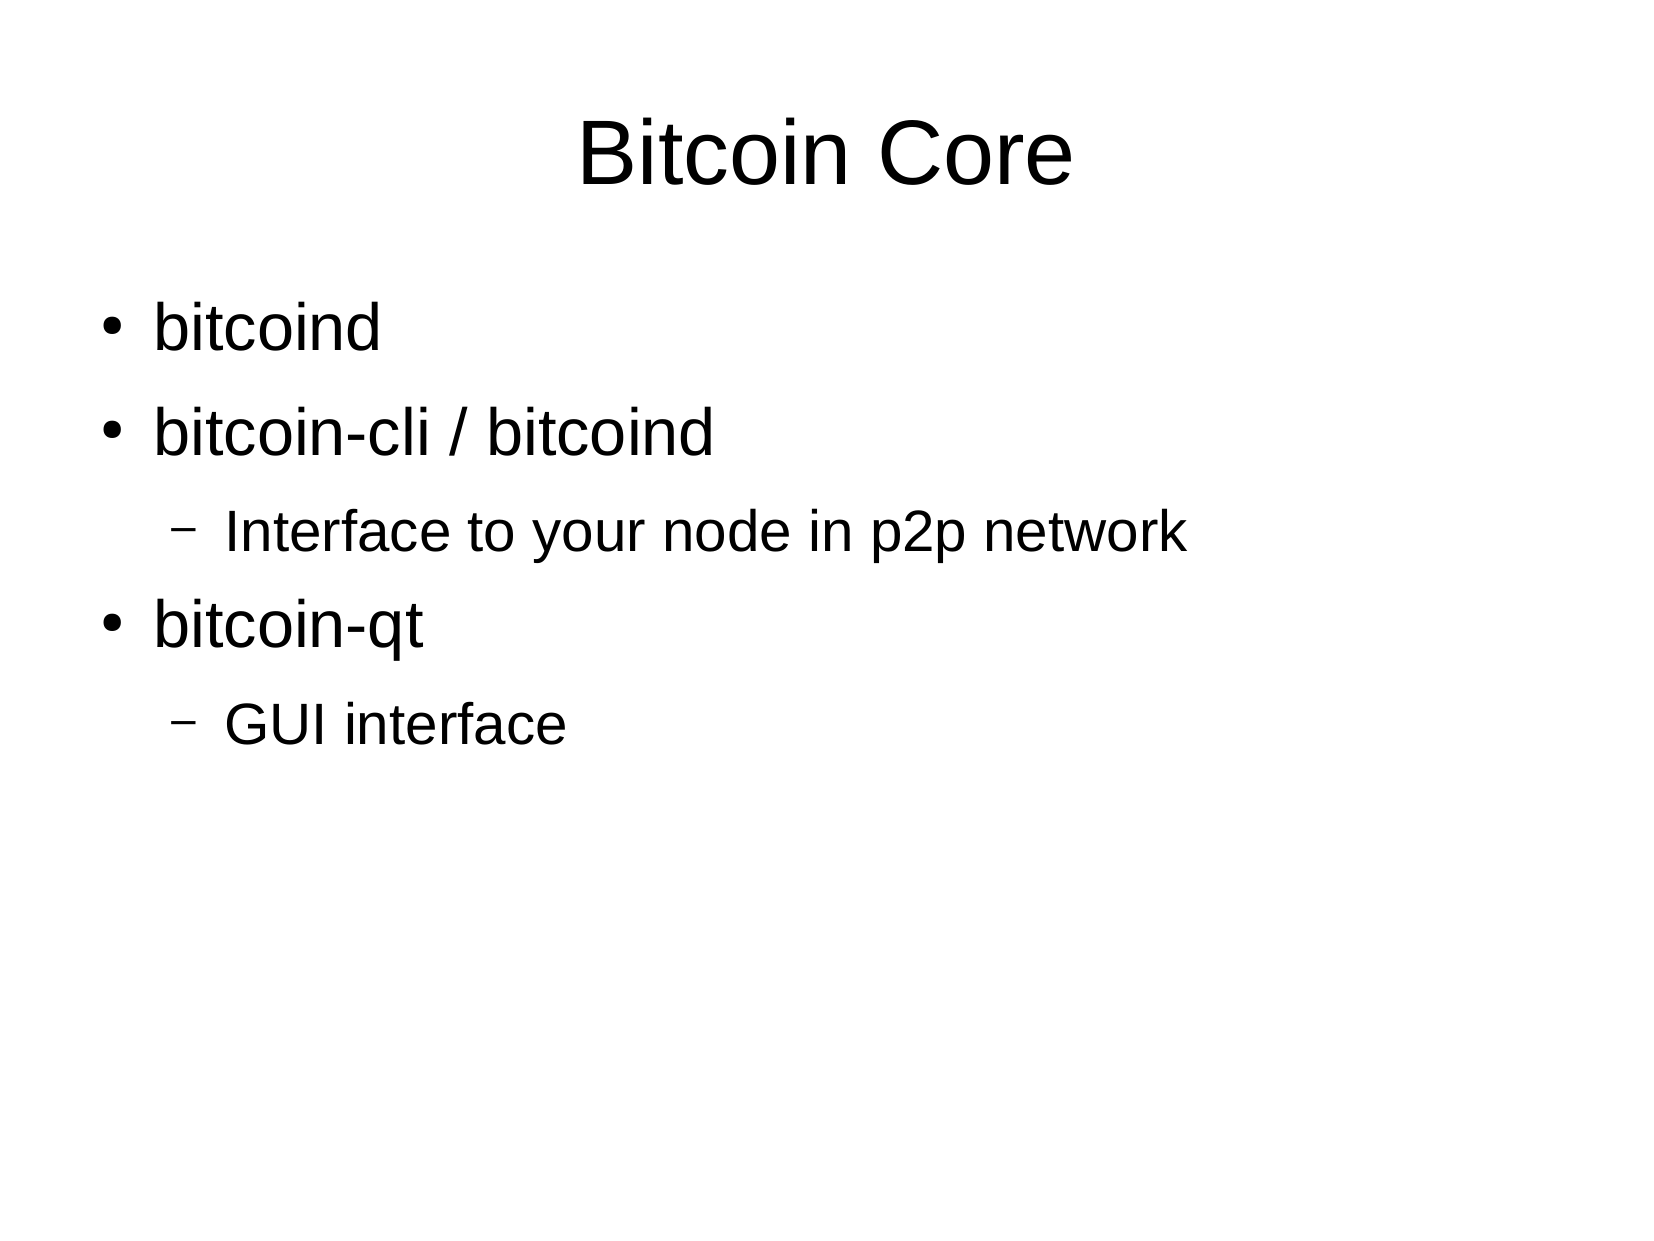

# Bitcoin Core
bitcoind
bitcoin-cli / bitcoind
Interface to your node in p2p network
bitcoin-qt
GUI interface